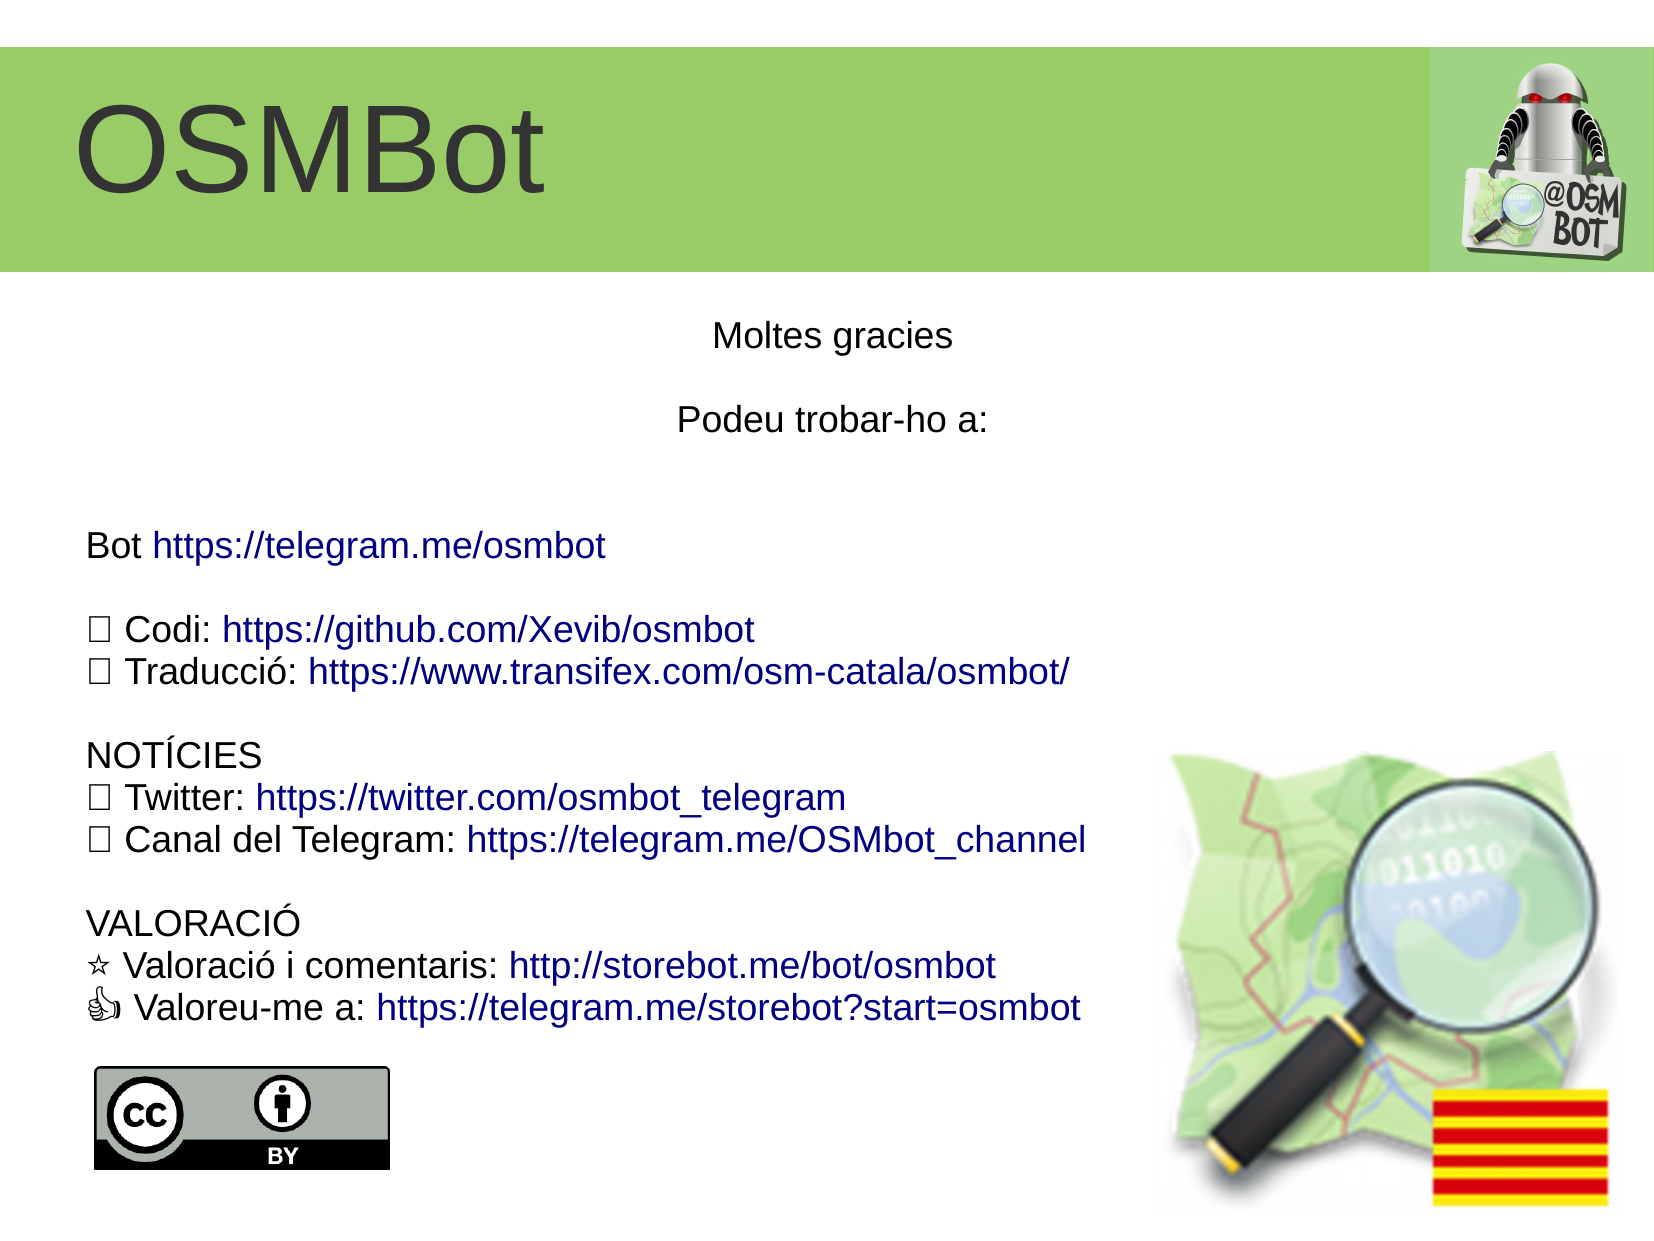

OSMBot
Moltes gracies
Podeu trobar-ho a:
Bot https://telegram.me/osmbot
🔧 Codi: https://github.com/Xevib/osmbot
💬 Traducció: https://www.transifex.com/osm-catala/osmbot/
NOTÍCIES
🐤 Twitter: https://twitter.com/osmbot_telegram
📢 Canal del Telegram: https://telegram.me/OSMbot_channel
VALORACIÓ
⭐️ Valoració i comentaris: http://storebot.me/bot/osmbot
👍 Valoreu-me a: https://telegram.me/storebot?start=osmbot